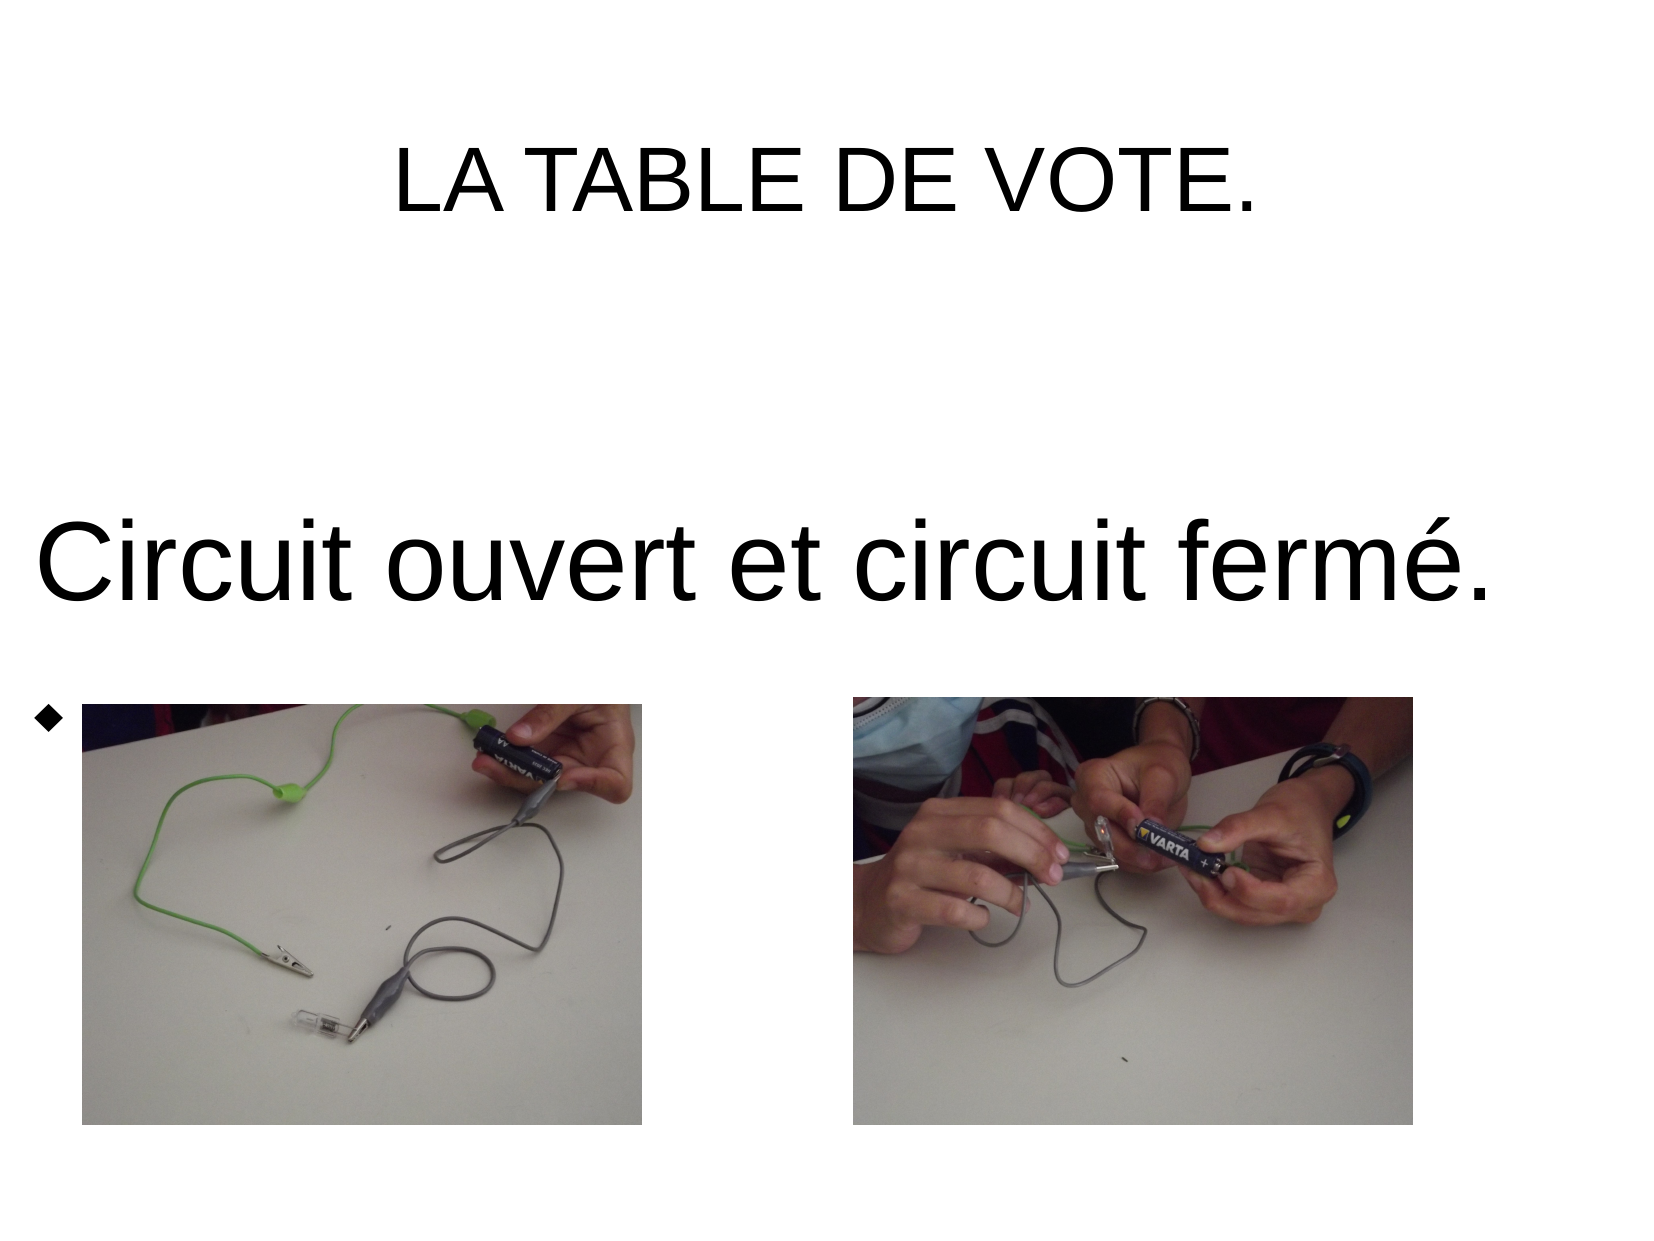

# LA TABLE DE VOTE.
Circuit ouvert et circuit fermé.